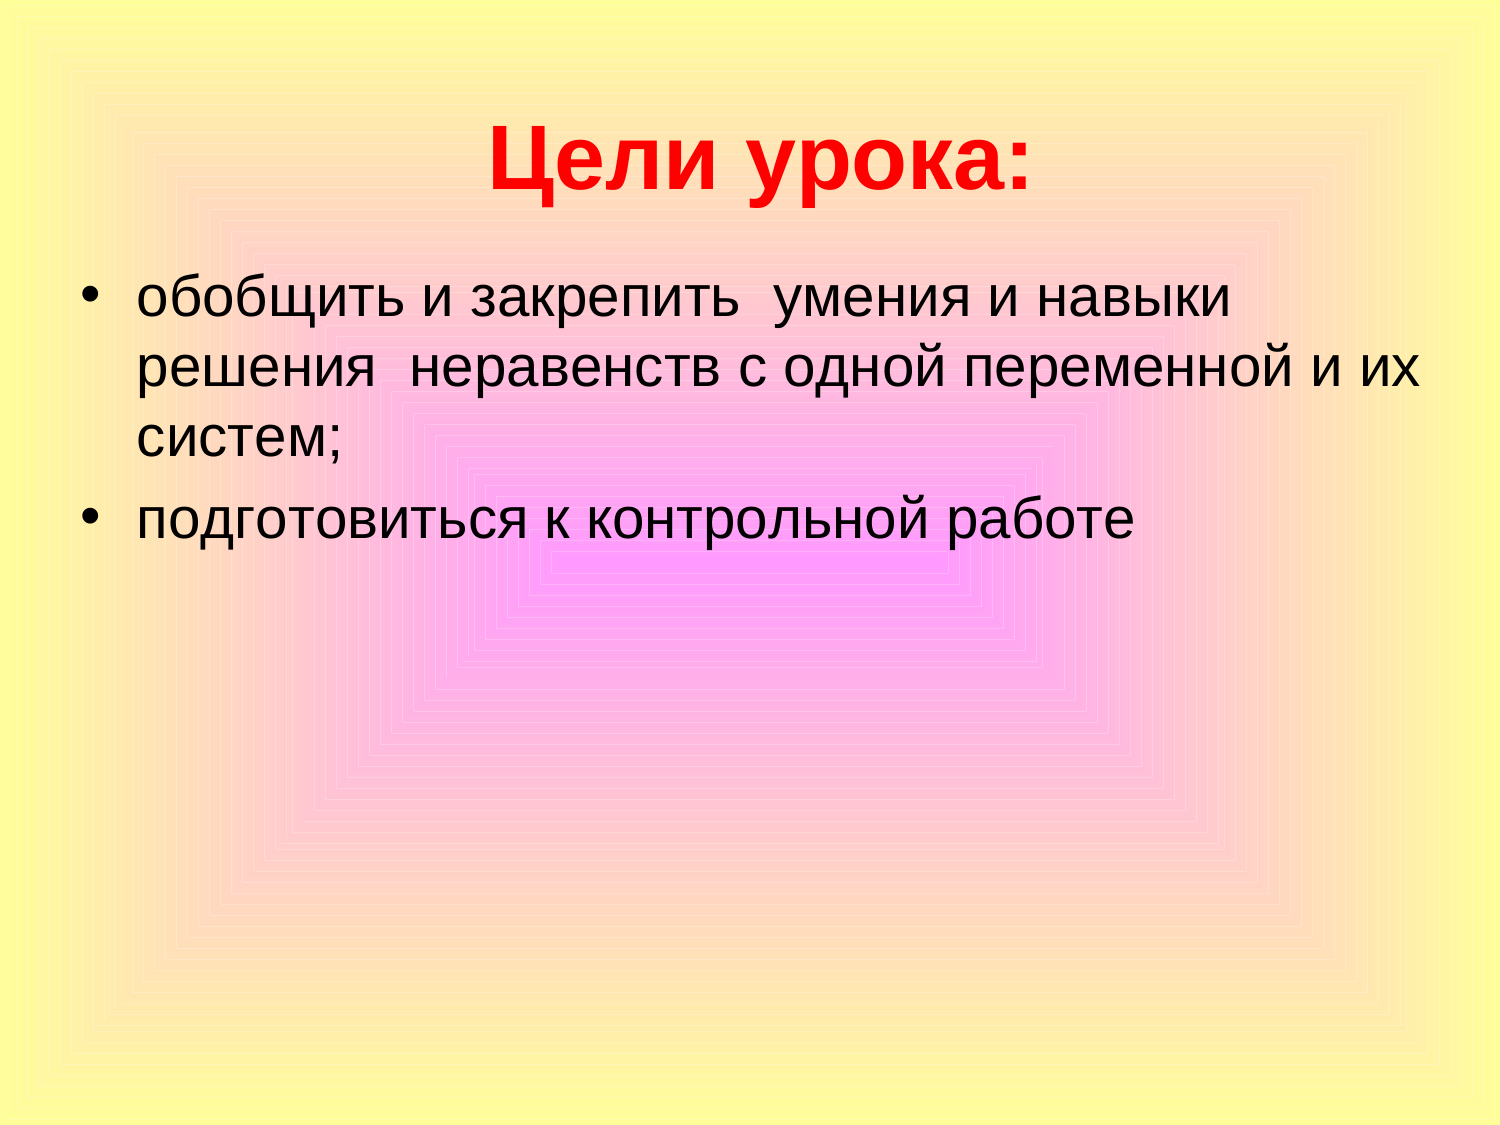

# Цели урока:
обобщить и закрепить умения и навыки решения неравенств с одной переменной и их систем;
подготовиться к контрольной работе